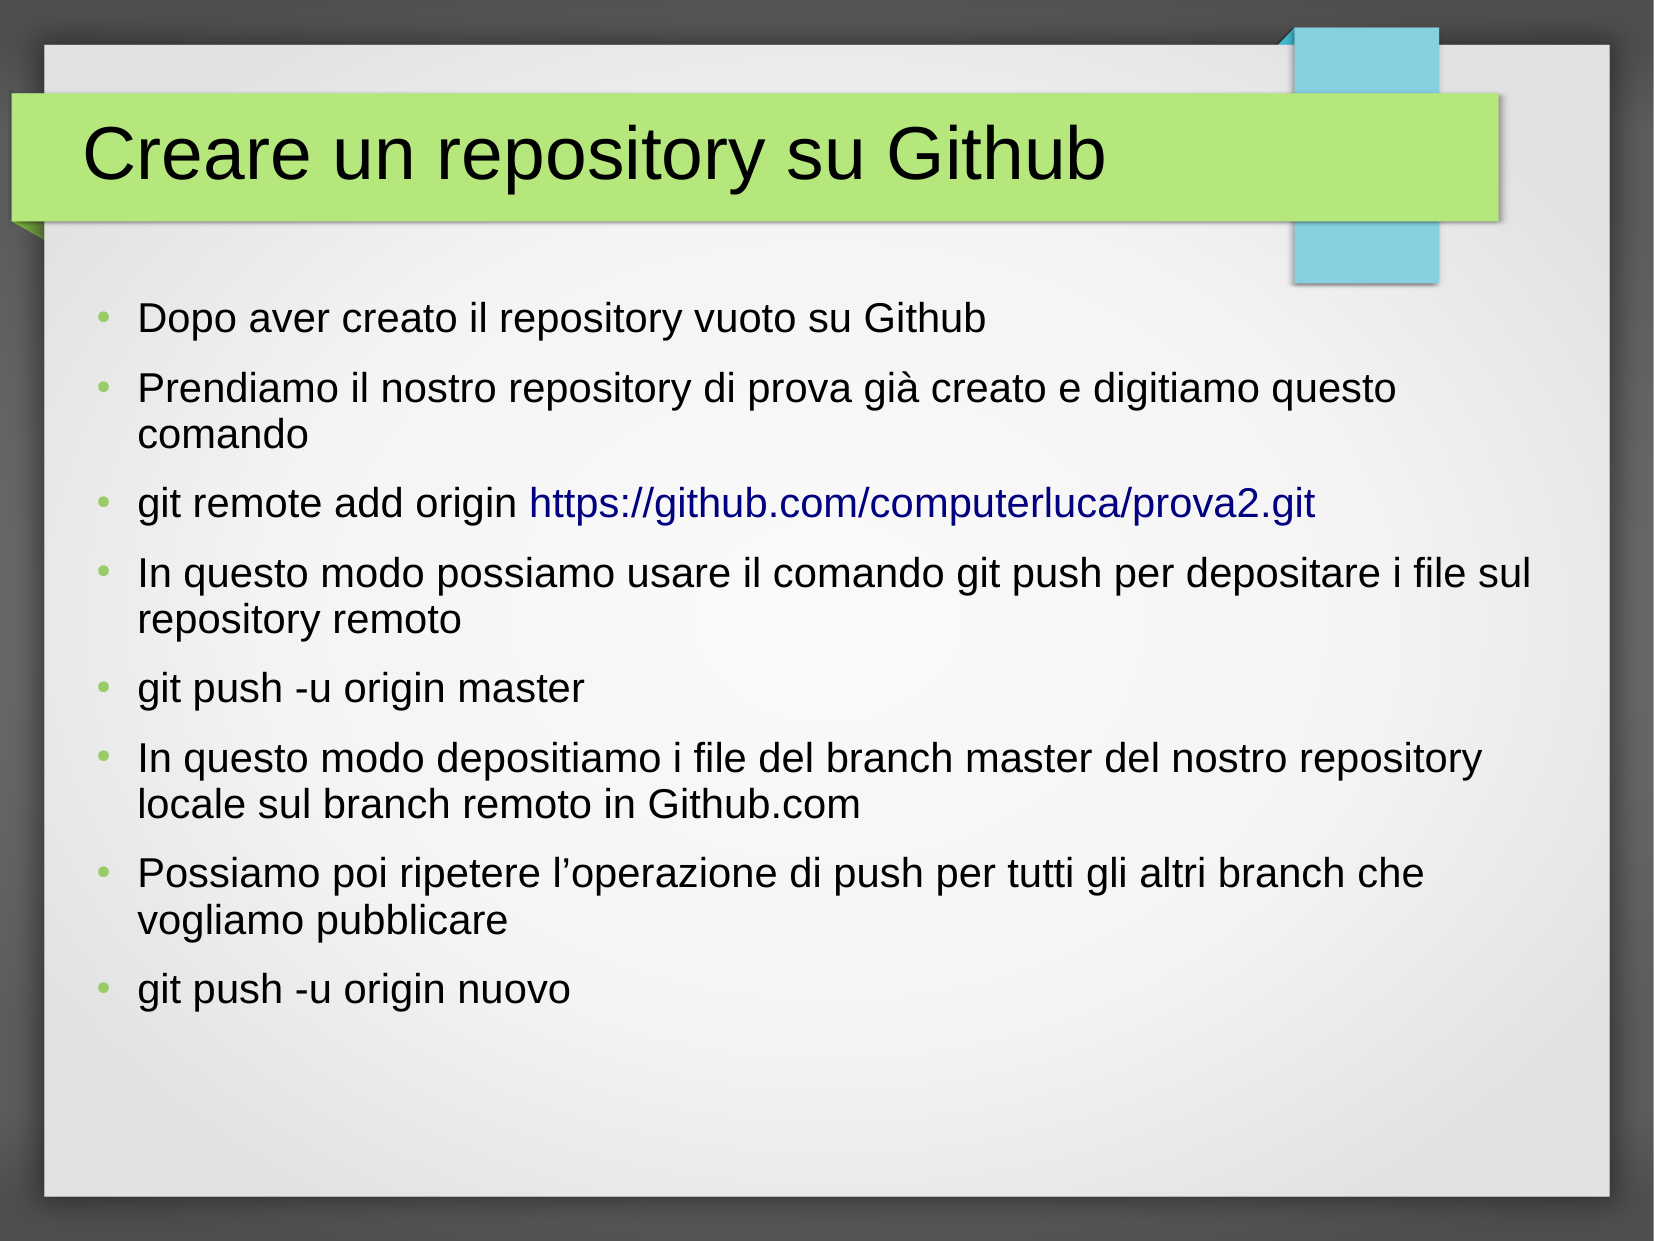

# Creare un repository su Github
Dopo aver creato il repository vuoto su Github
Prendiamo il nostro repository di prova già creato e digitiamo questo comando
git remote add origin https://github.com/computerluca/prova2.git
In questo modo possiamo usare il comando git push per depositare i file sul repository remoto
git push -u origin master
In questo modo depositiamo i file del branch master del nostro repository locale sul branch remoto in Github.com
Possiamo poi ripetere l’operazione di push per tutti gli altri branch che vogliamo pubblicare
git push -u origin nuovo